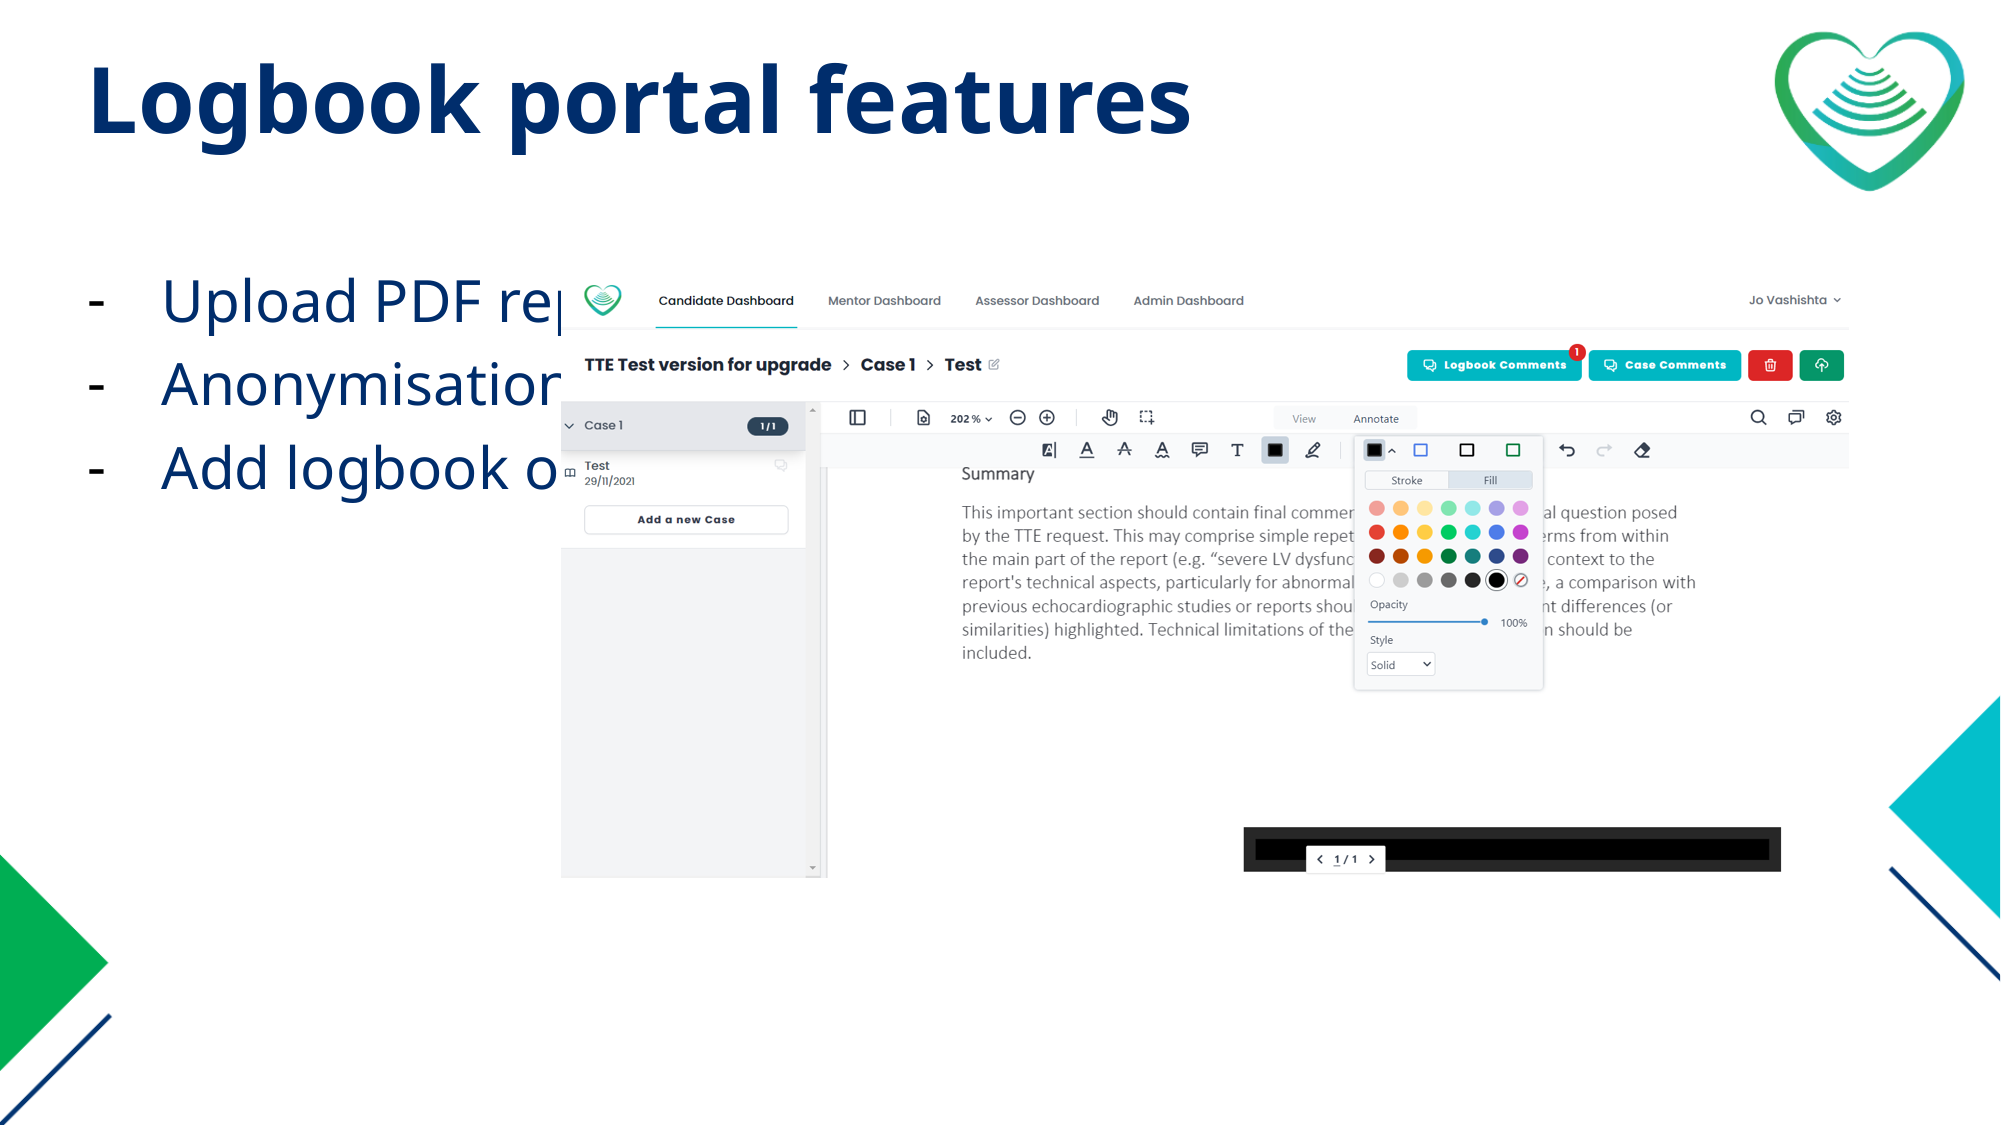

# Logbook portal features
Upload PDF reports.
Anonymisation tool.
Add logbook or case comments to your mentor